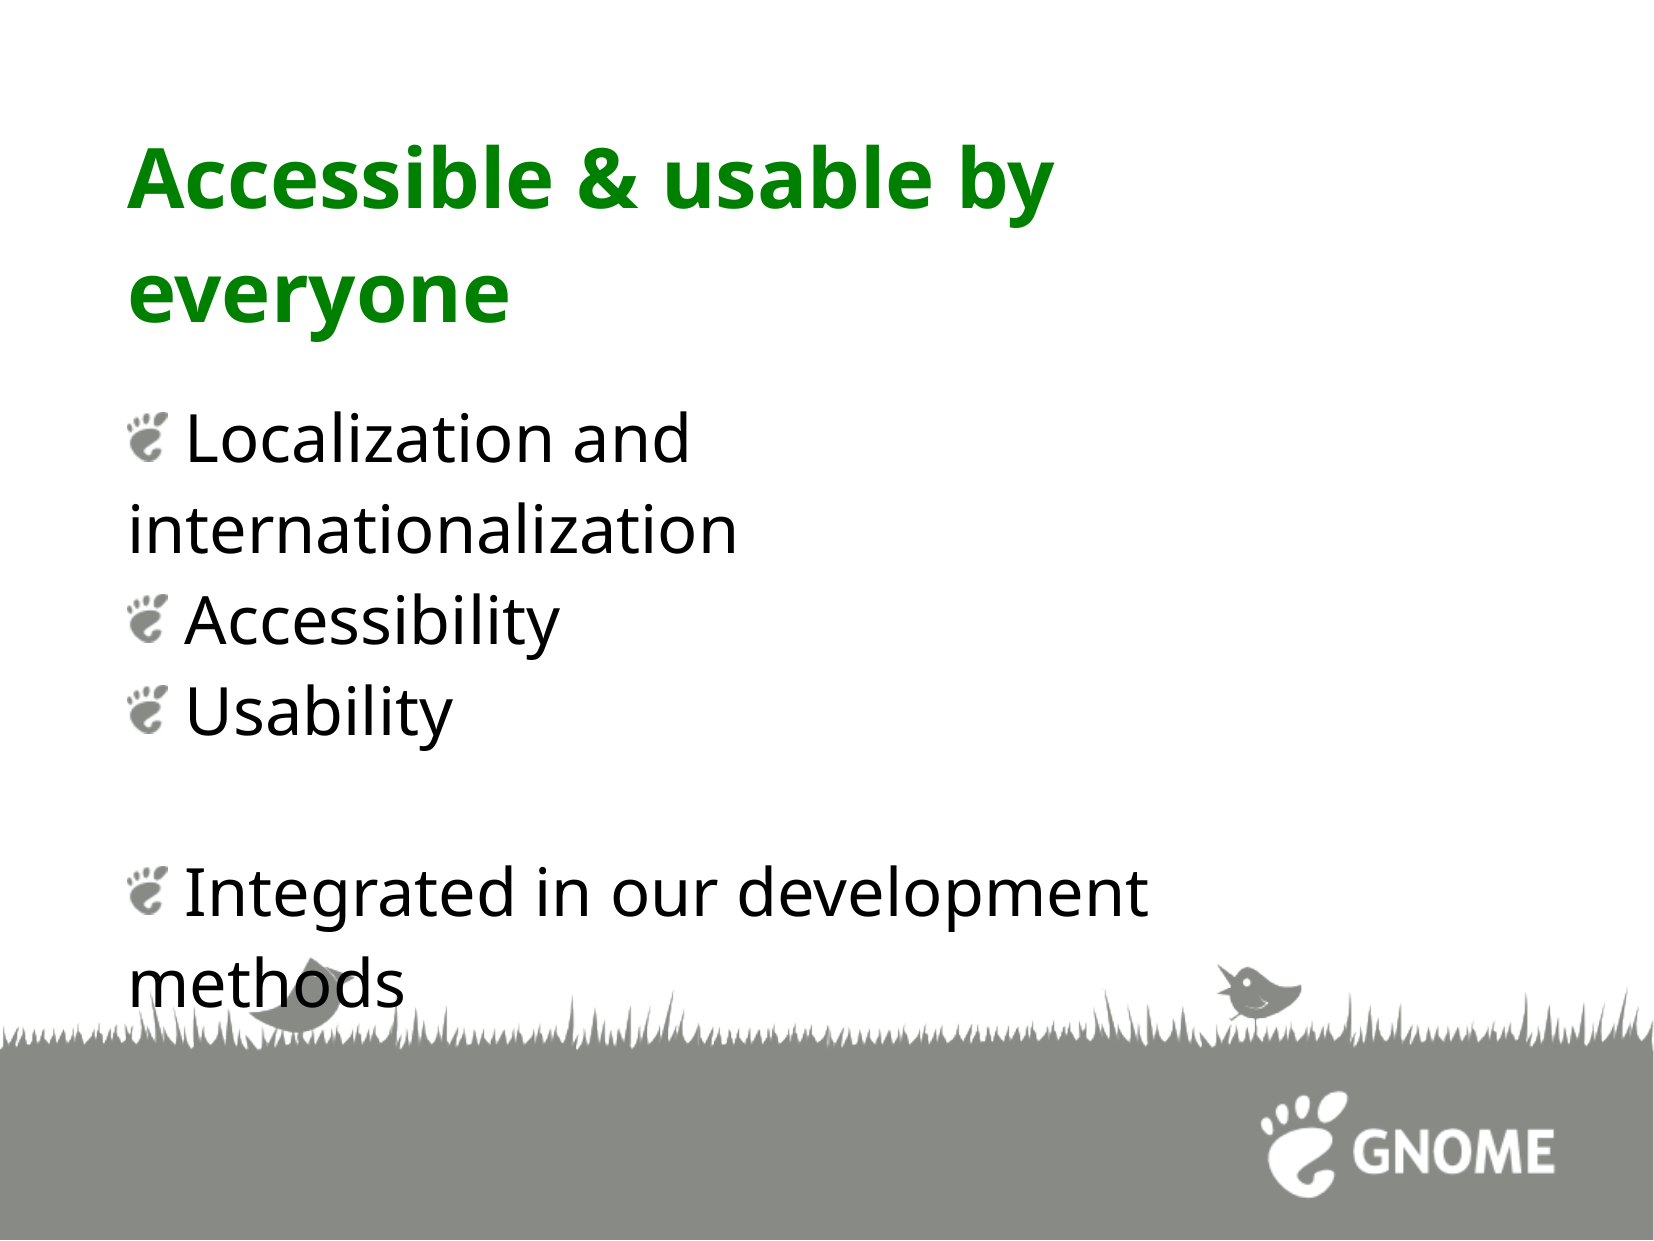

Accessible & usable by everyone
 Localization and internationalization
 Accessibility
 Usability
 Integrated in our development methods